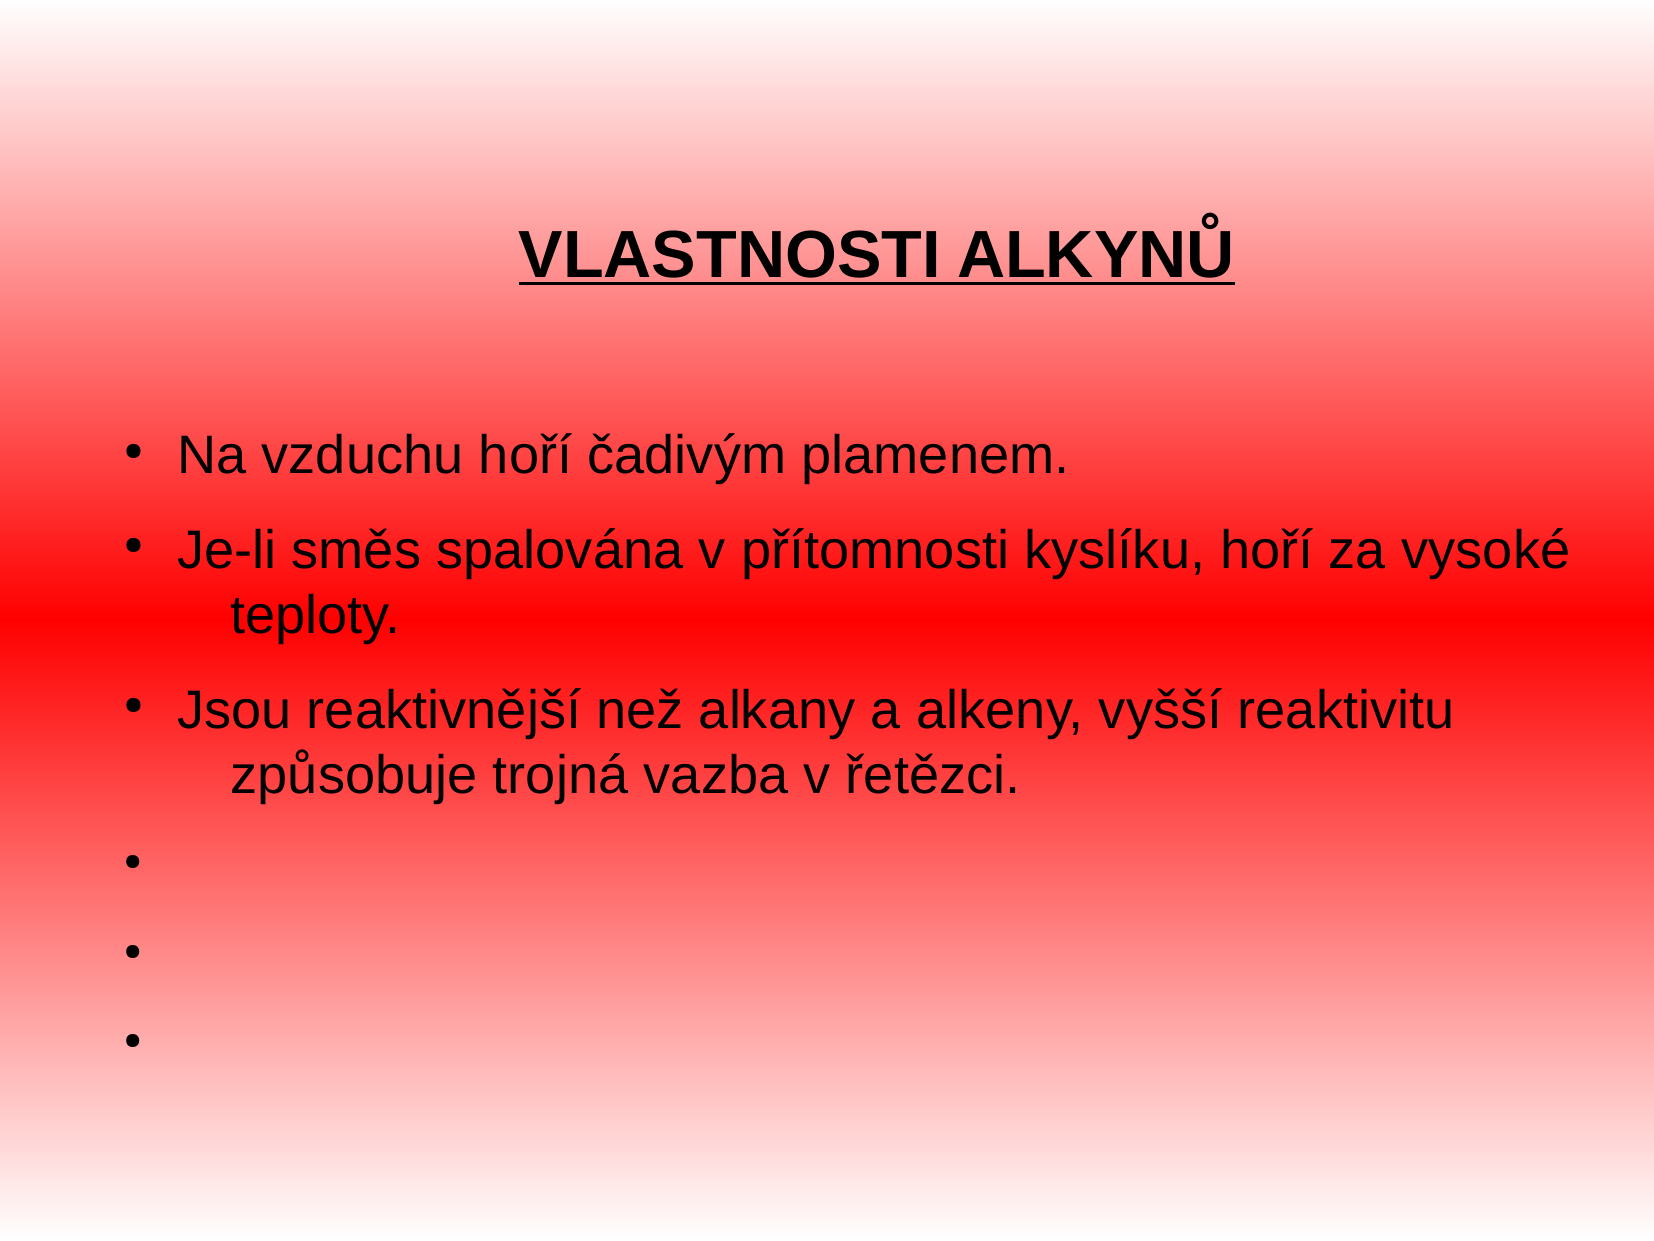

# VLASTNOSTI ALKYNŮ
Na vzduchu hoří čadivým plamenem.
Je-li směs spalována v přítomnosti kyslíku, hoří za vysoké teploty.
Jsou reaktivnější než alkany a alkeny, vyšší reaktivitu způsobuje trojná vazba v řetězci.